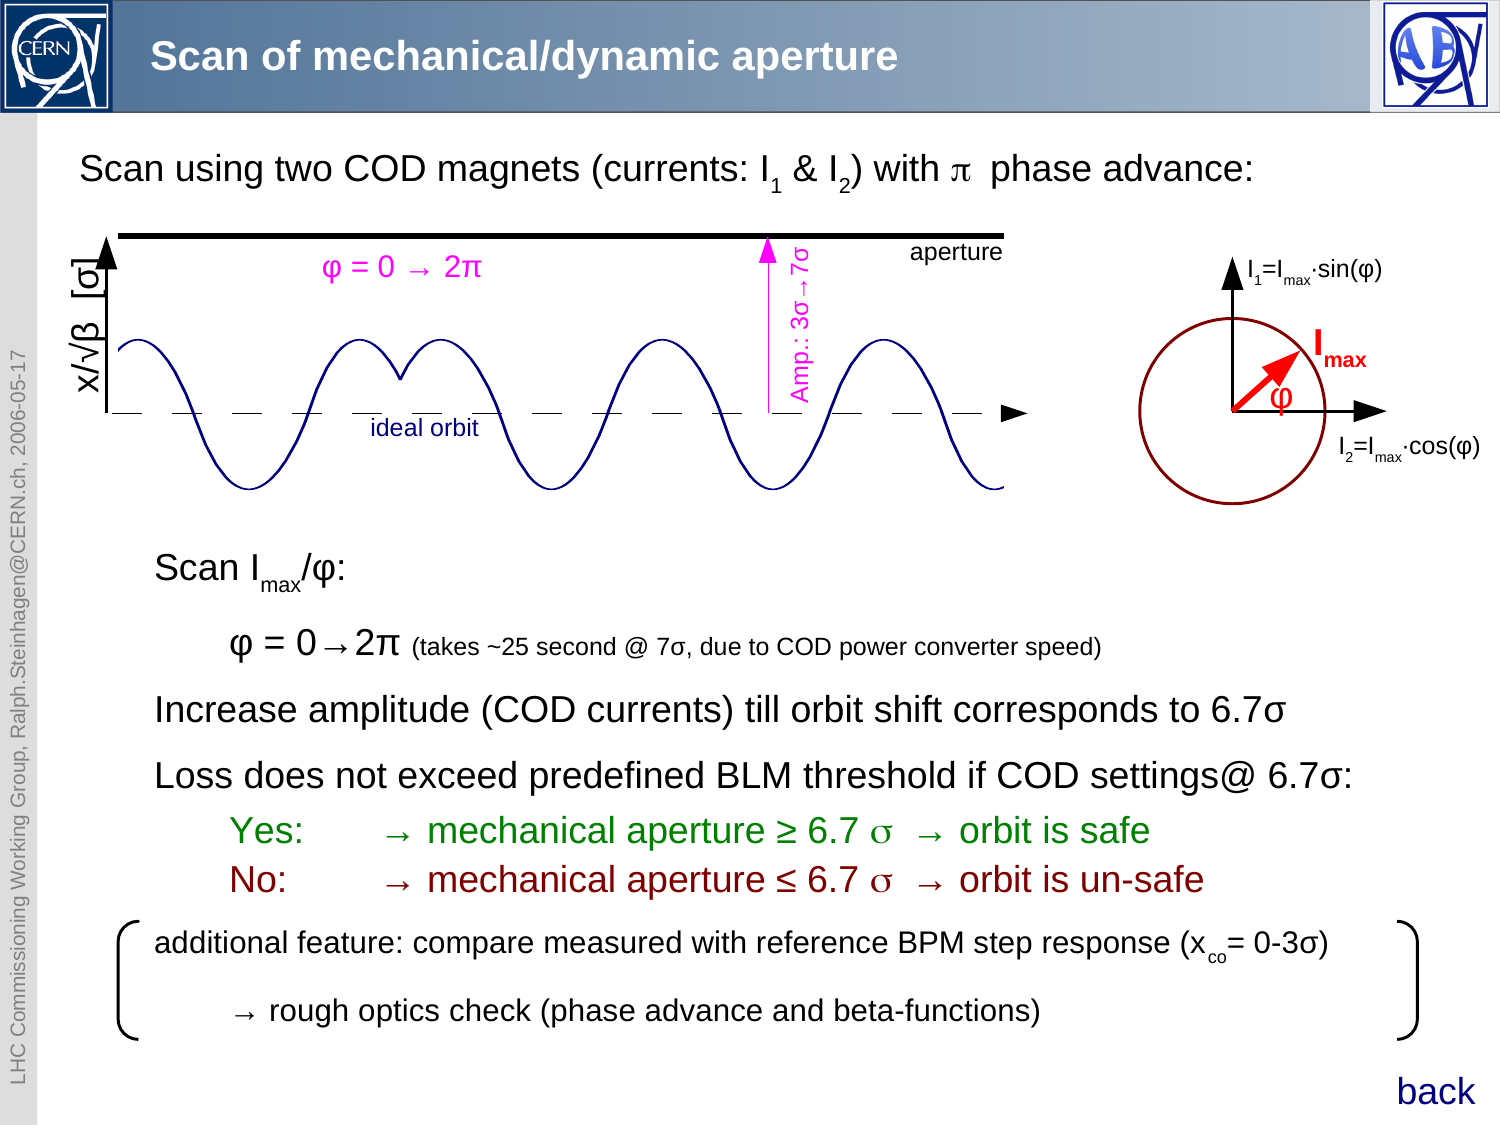

# Scan of mechanical/dynamic aperture
Scan using two COD magnets (currents: I1 & I2) with p phase advance:
Scan Imax/φ:
φ = 0→2π (takes ~25 second @ 7σ, due to COD power converter speed)
Increase amplitude (COD currents) till orbit shift corresponds to 6.7σ
Loss does not exceed predefined BLM threshold if COD settings@ 6.7σ:
Yes: 	→ mechanical aperture ≥ 6.7 s → orbit is safe
No:	→ mechanical aperture ≤ 6.7 s → orbit is un-safe
additional feature: compare measured with reference BPM step response (xco= 0-3σ)
→ rough optics check (phase advance and beta-functions)
aperture
x/√β [σ]
Amp.: 3σ→7σ
φ = 0 → 2π
I1=Imax∙sin(φ)
Imax
φ
ideal orbit
I2=Imax∙cos(φ)
back